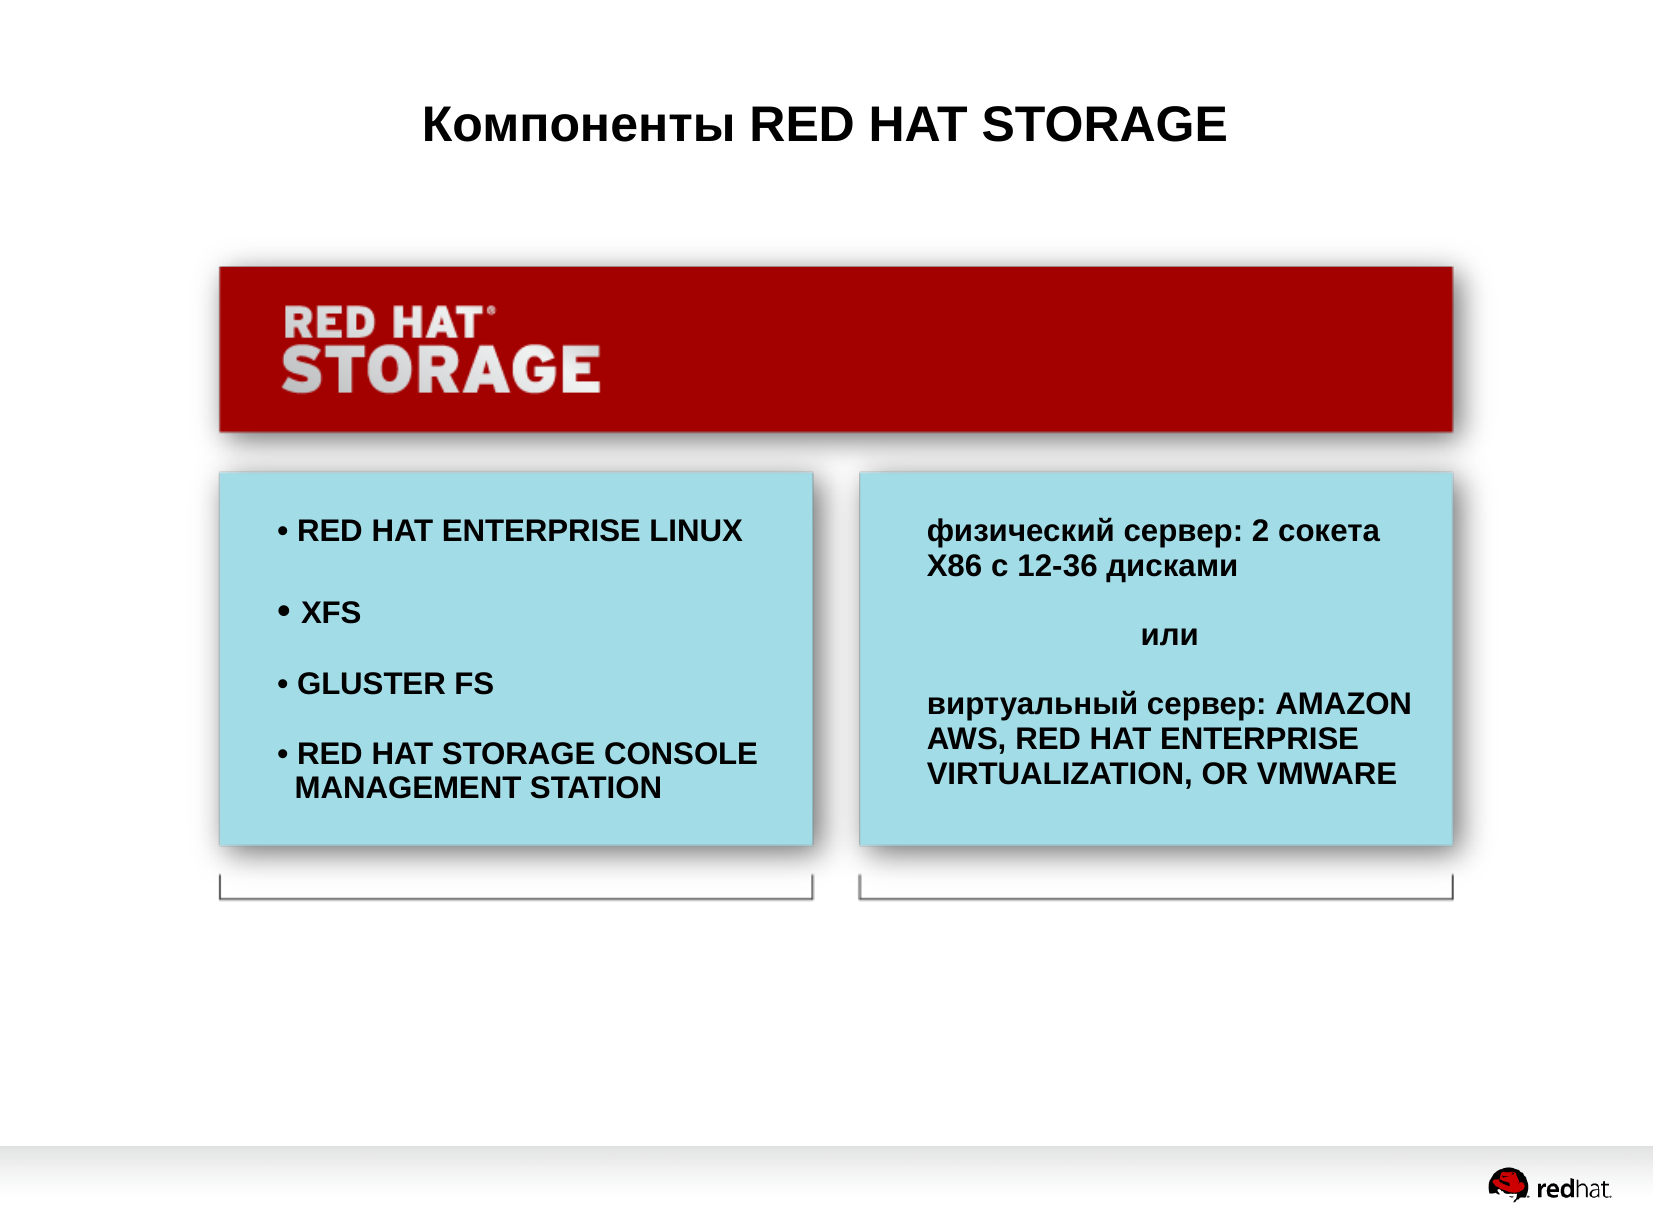

Компоненты RED HAT STORAGE
• RED HAT ENTERPRISE LINUX
• XFS
• GLUSTER FS
• RED HAT STORAGE CONSOLE MANAGEMENT STATION
физический сервер: 2 сокета X86 с 12-36 дисками
или
виртуальный сервер: AMAZON AWS, RED HAT ENTERPRISE VIRTUALIZATION, OR VMWARE